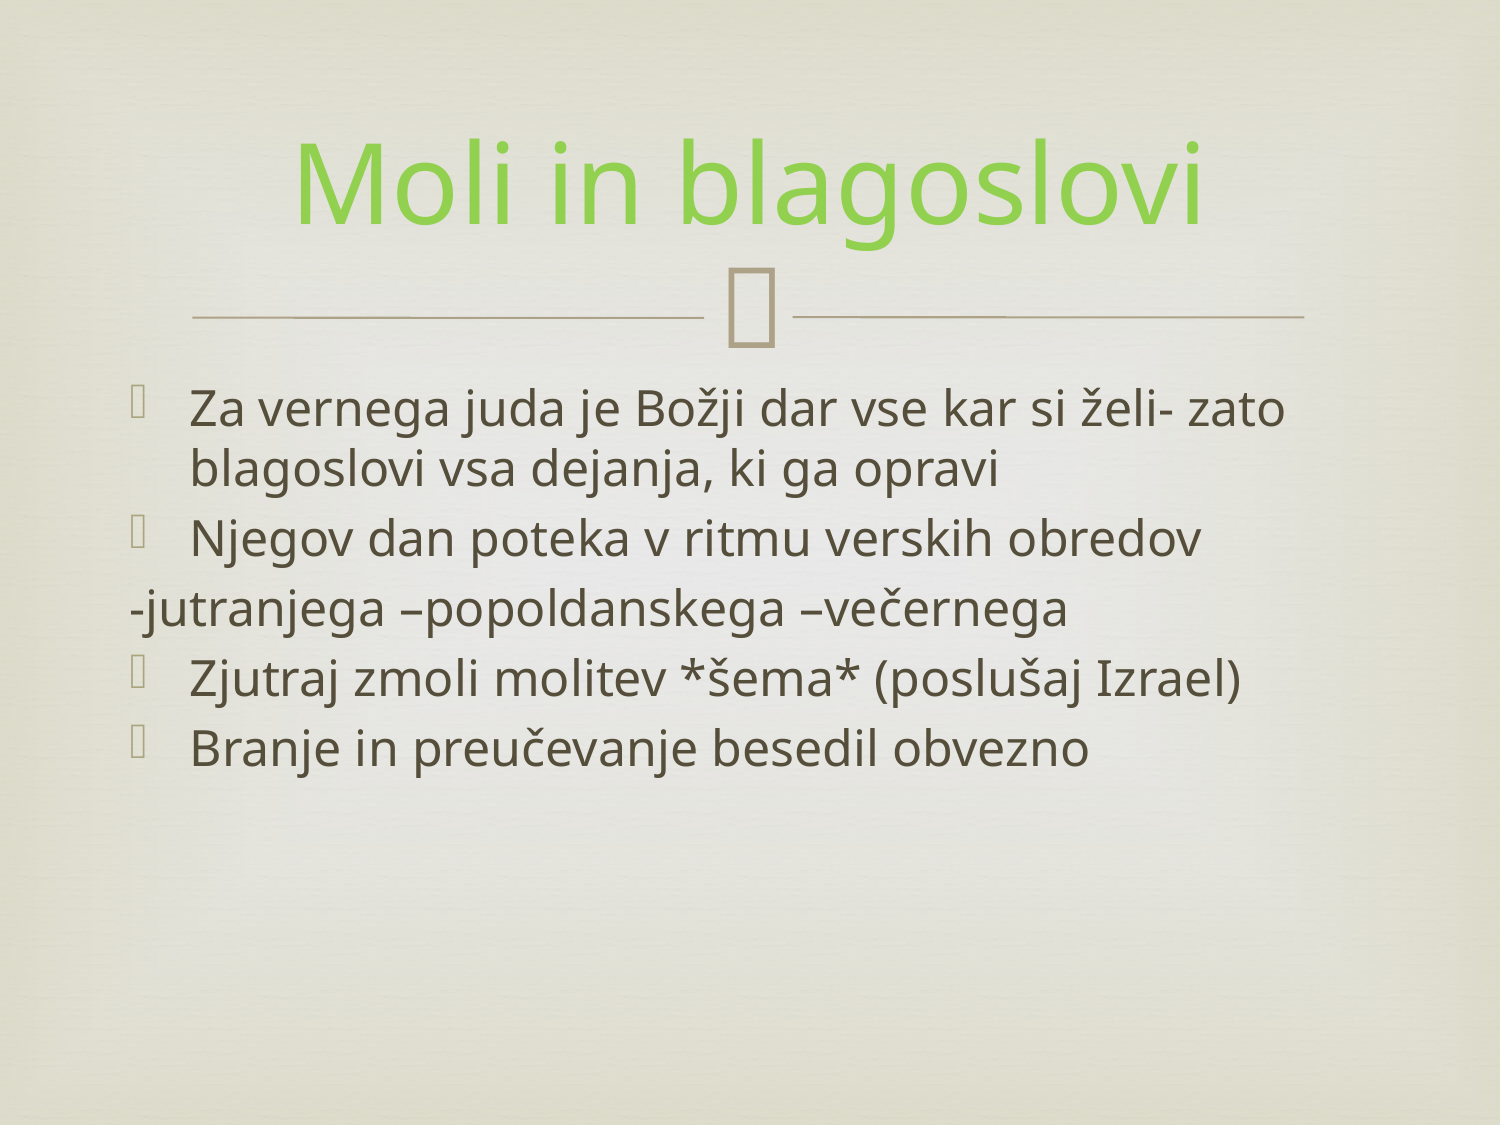

Moli in blagoslovi
# Za vernega juda je Božji dar vse kar si želi- zato blagoslovi vsa dejanja, ki ga opravi
Njegov dan poteka v ritmu verskih obredov
-jutranjega –popoldanskega –večernega
Zjutraj zmoli molitev *šema* (poslušaj Izrael)
Branje in preučevanje besedil obvezno